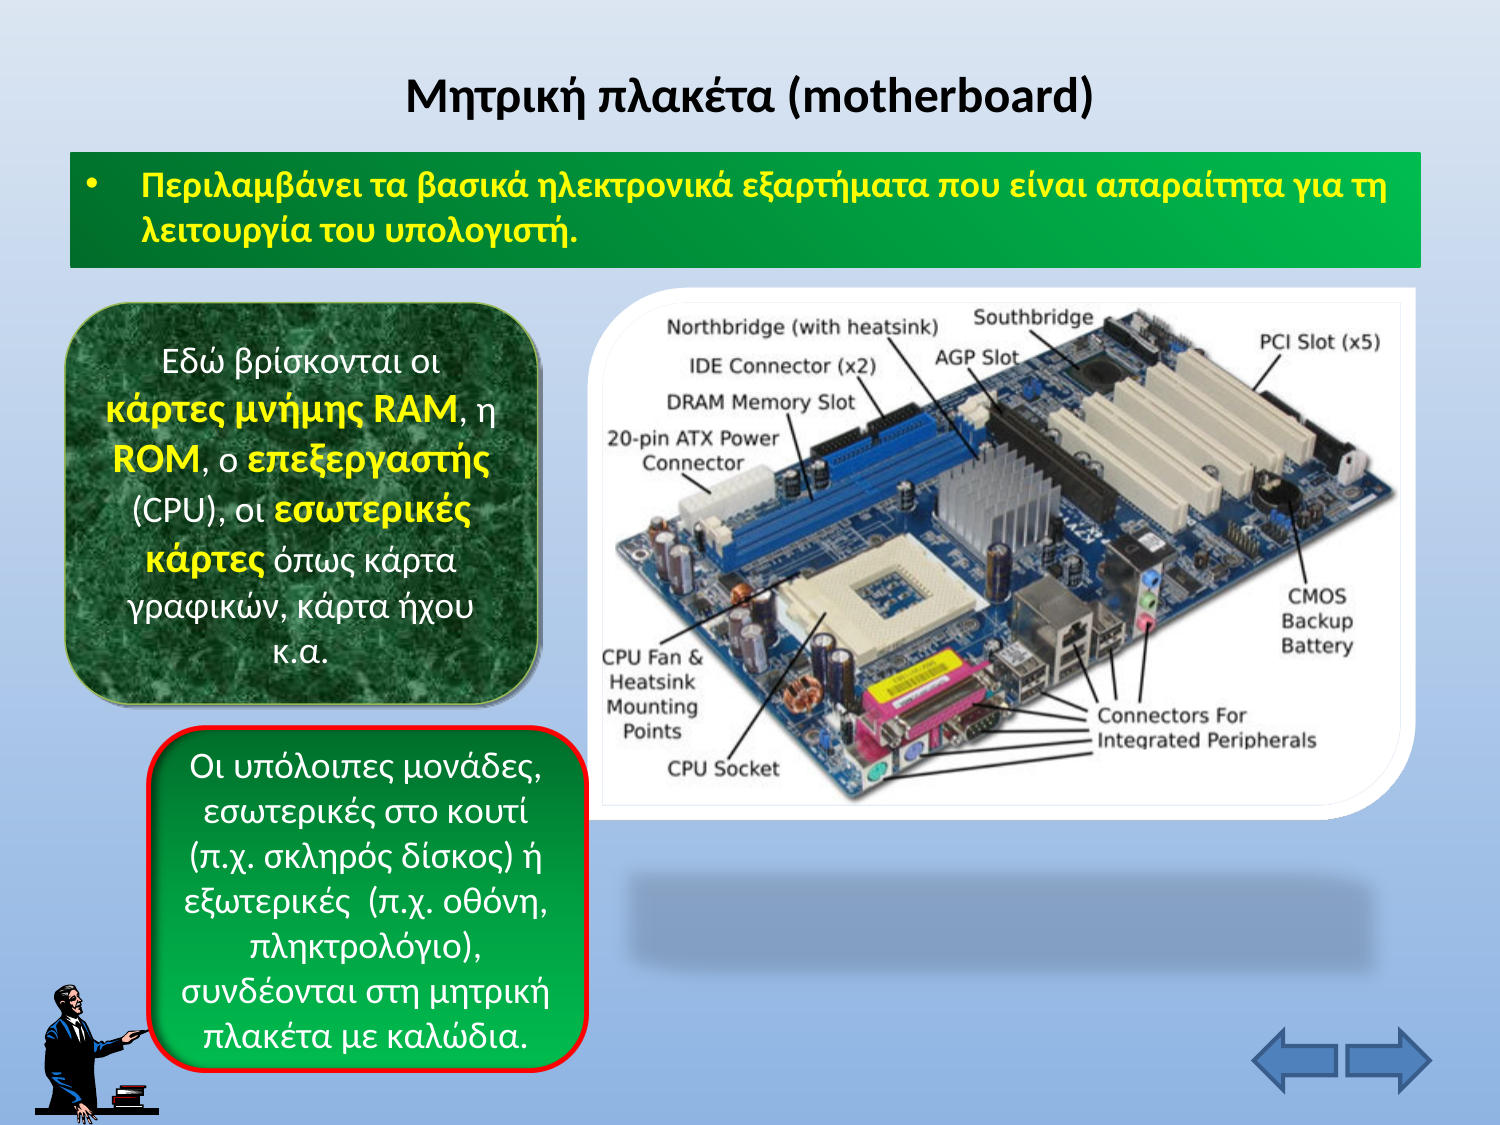

# Μητρική πλακέτα (motherboard)
Περιλαμβάνει τα βασικά ηλεκτρονικά εξαρτήματα που είναι απαραίτητα για τη λειτουργία του υπολογιστή.
Εδώ βρίσκονται οι κάρτες μνήμης RAM, η ROM, ο επεξεργαστής (CPU), οι εσωτερικές κάρτες όπως κάρτα γραφικών, κάρτα ήχου κ.α.
Οι υπόλοιπες μονάδες, εσωτερικές στο κουτί (π.χ. σκληρός δίσκος) ή εξωτερικές (π.χ. οθόνη, πληκτρολόγιο), συνδέονται στη μητρική πλακέτα με καλώδια.